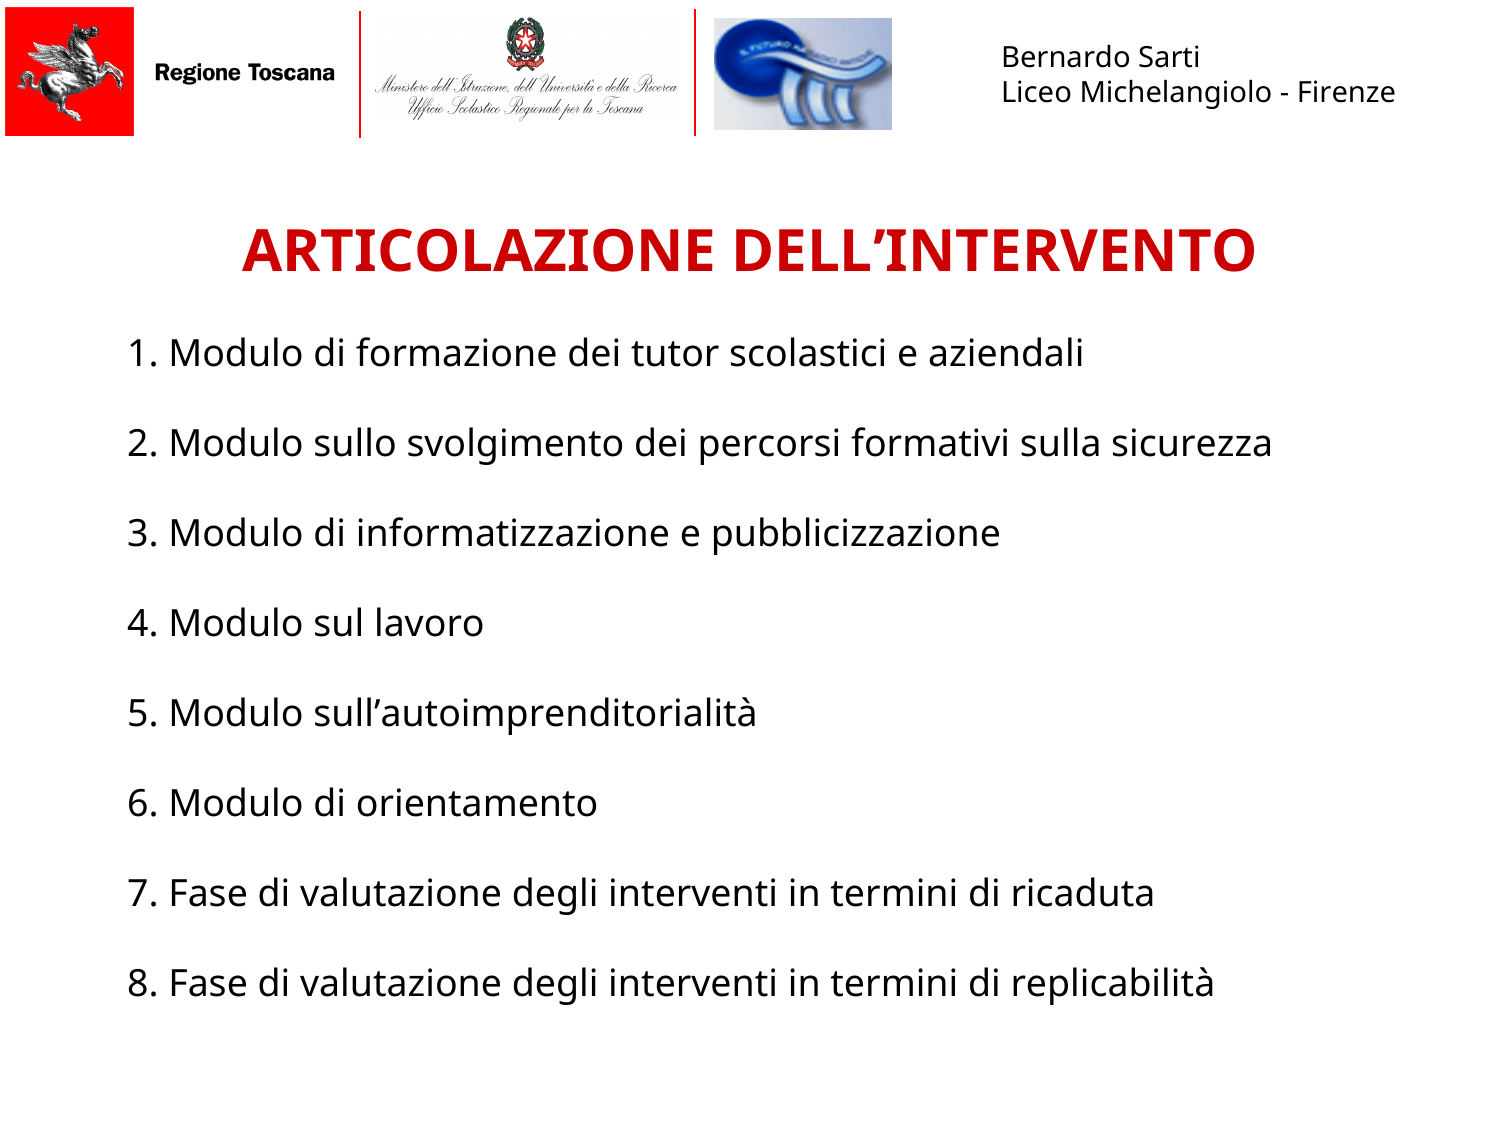

Logo scuola
Bernardo Sarti
Liceo Michelangiolo - Firenze
ARTICOLAZIONE DELL’INTERVENTO
1. Modulo di formazione dei tutor scolastici e aziendali
2. Modulo sullo svolgimento dei percorsi formativi sulla sicurezza
3. Modulo di informatizzazione e pubblicizzazione
4. Modulo sul lavoro
5. Modulo sull’autoimprenditorialità
6. Modulo di orientamento
7. Fase di valutazione degli interventi in termini di ricaduta
8. Fase di valutazione degli interventi in termini di replicabilità